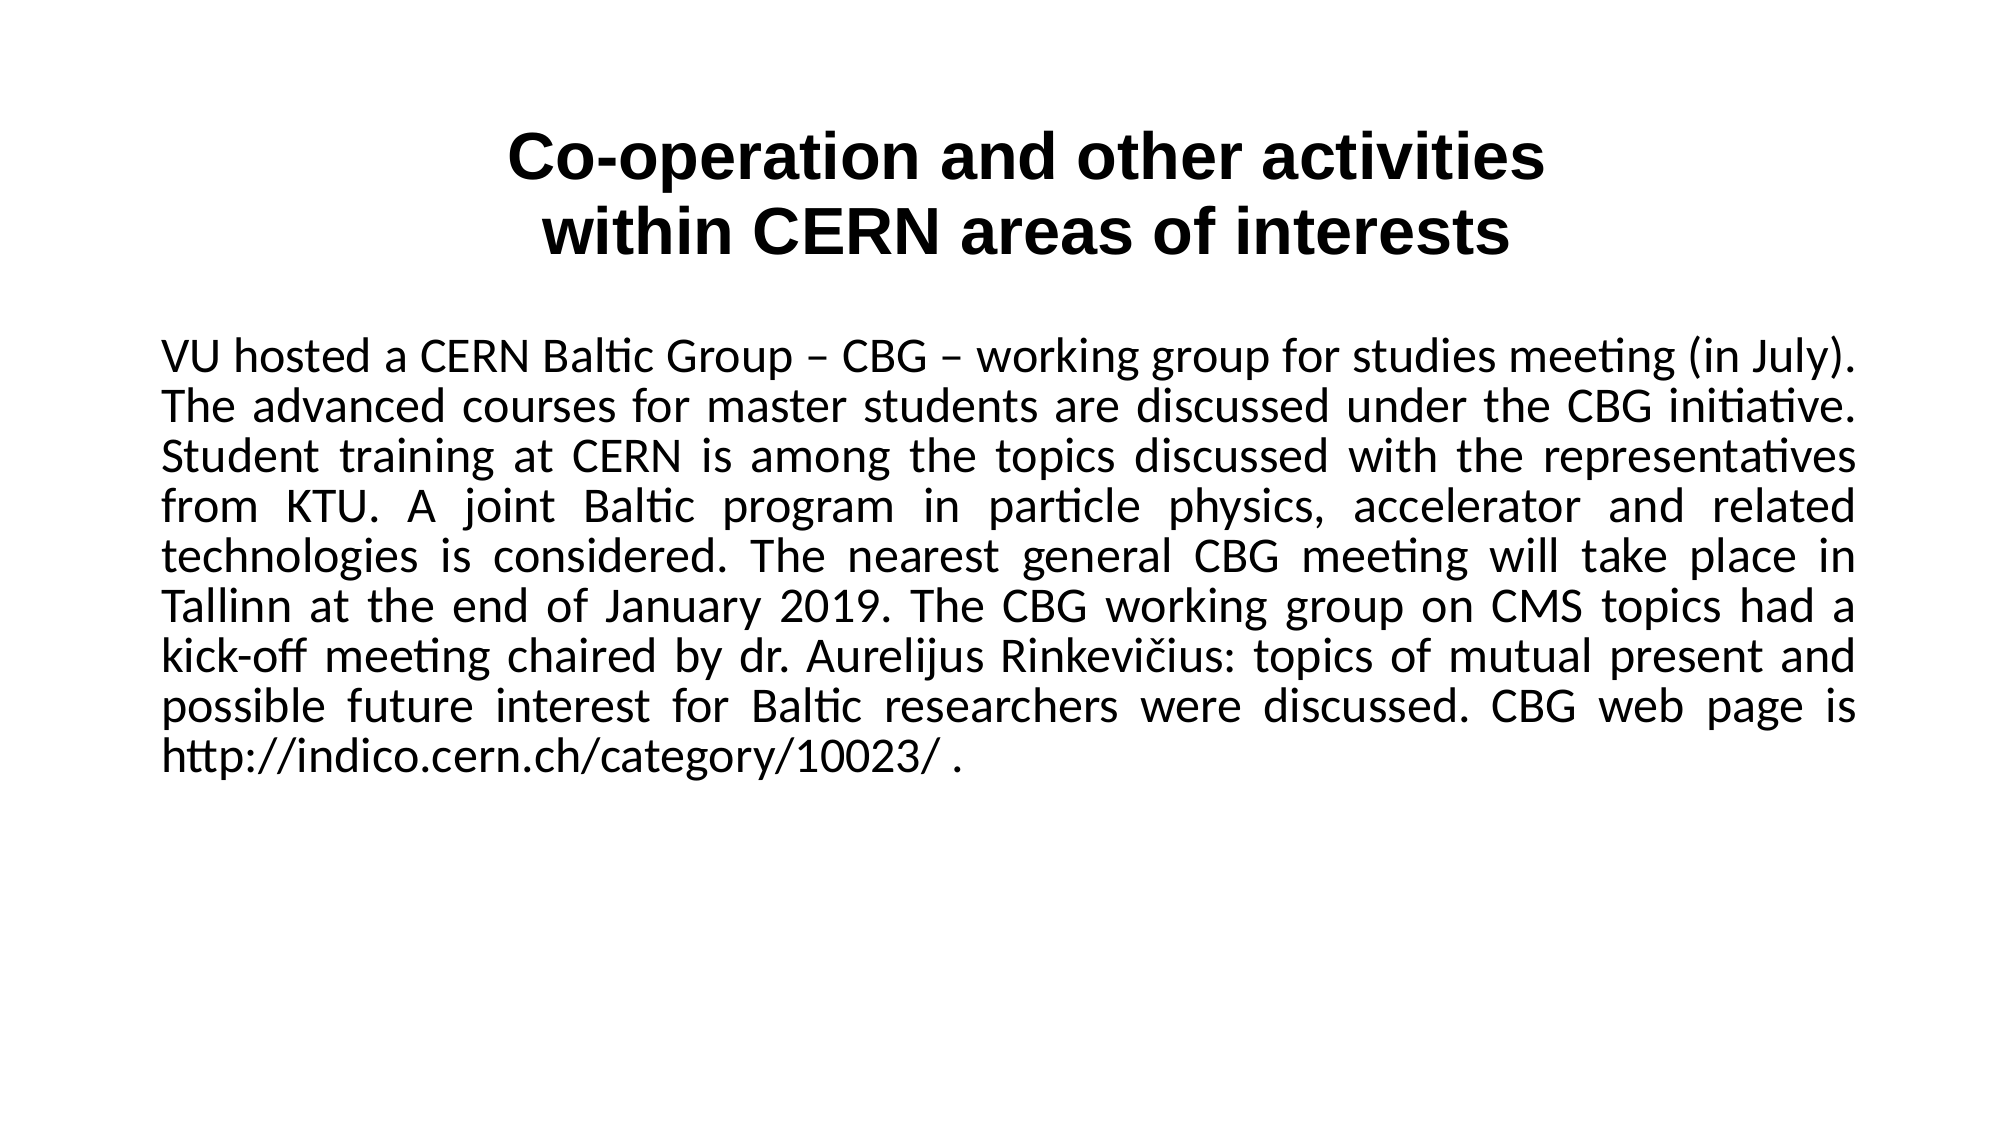

Co-operation and other activities within CERN areas of interests
VU hosted a CERN Baltic Group – CBG – working group for studies meeting (in July). The advanced courses for master students are discussed under the CBG initiative. Student training at CERN is among the topics discussed with the representatives from KTU. A joint Baltic program in particle physics, accelerator and related technologies is considered. The nearest general CBG meeting will take place in Tallinn at the end of January 2019. The CBG working group on CMS topics had a kick-off meeting chaired by dr. Aurelijus Rinkevičius: topics of mutual present and possible future interest for Baltic researchers were discussed. CBG web page is http://indico.cern.ch/category/10023/ .